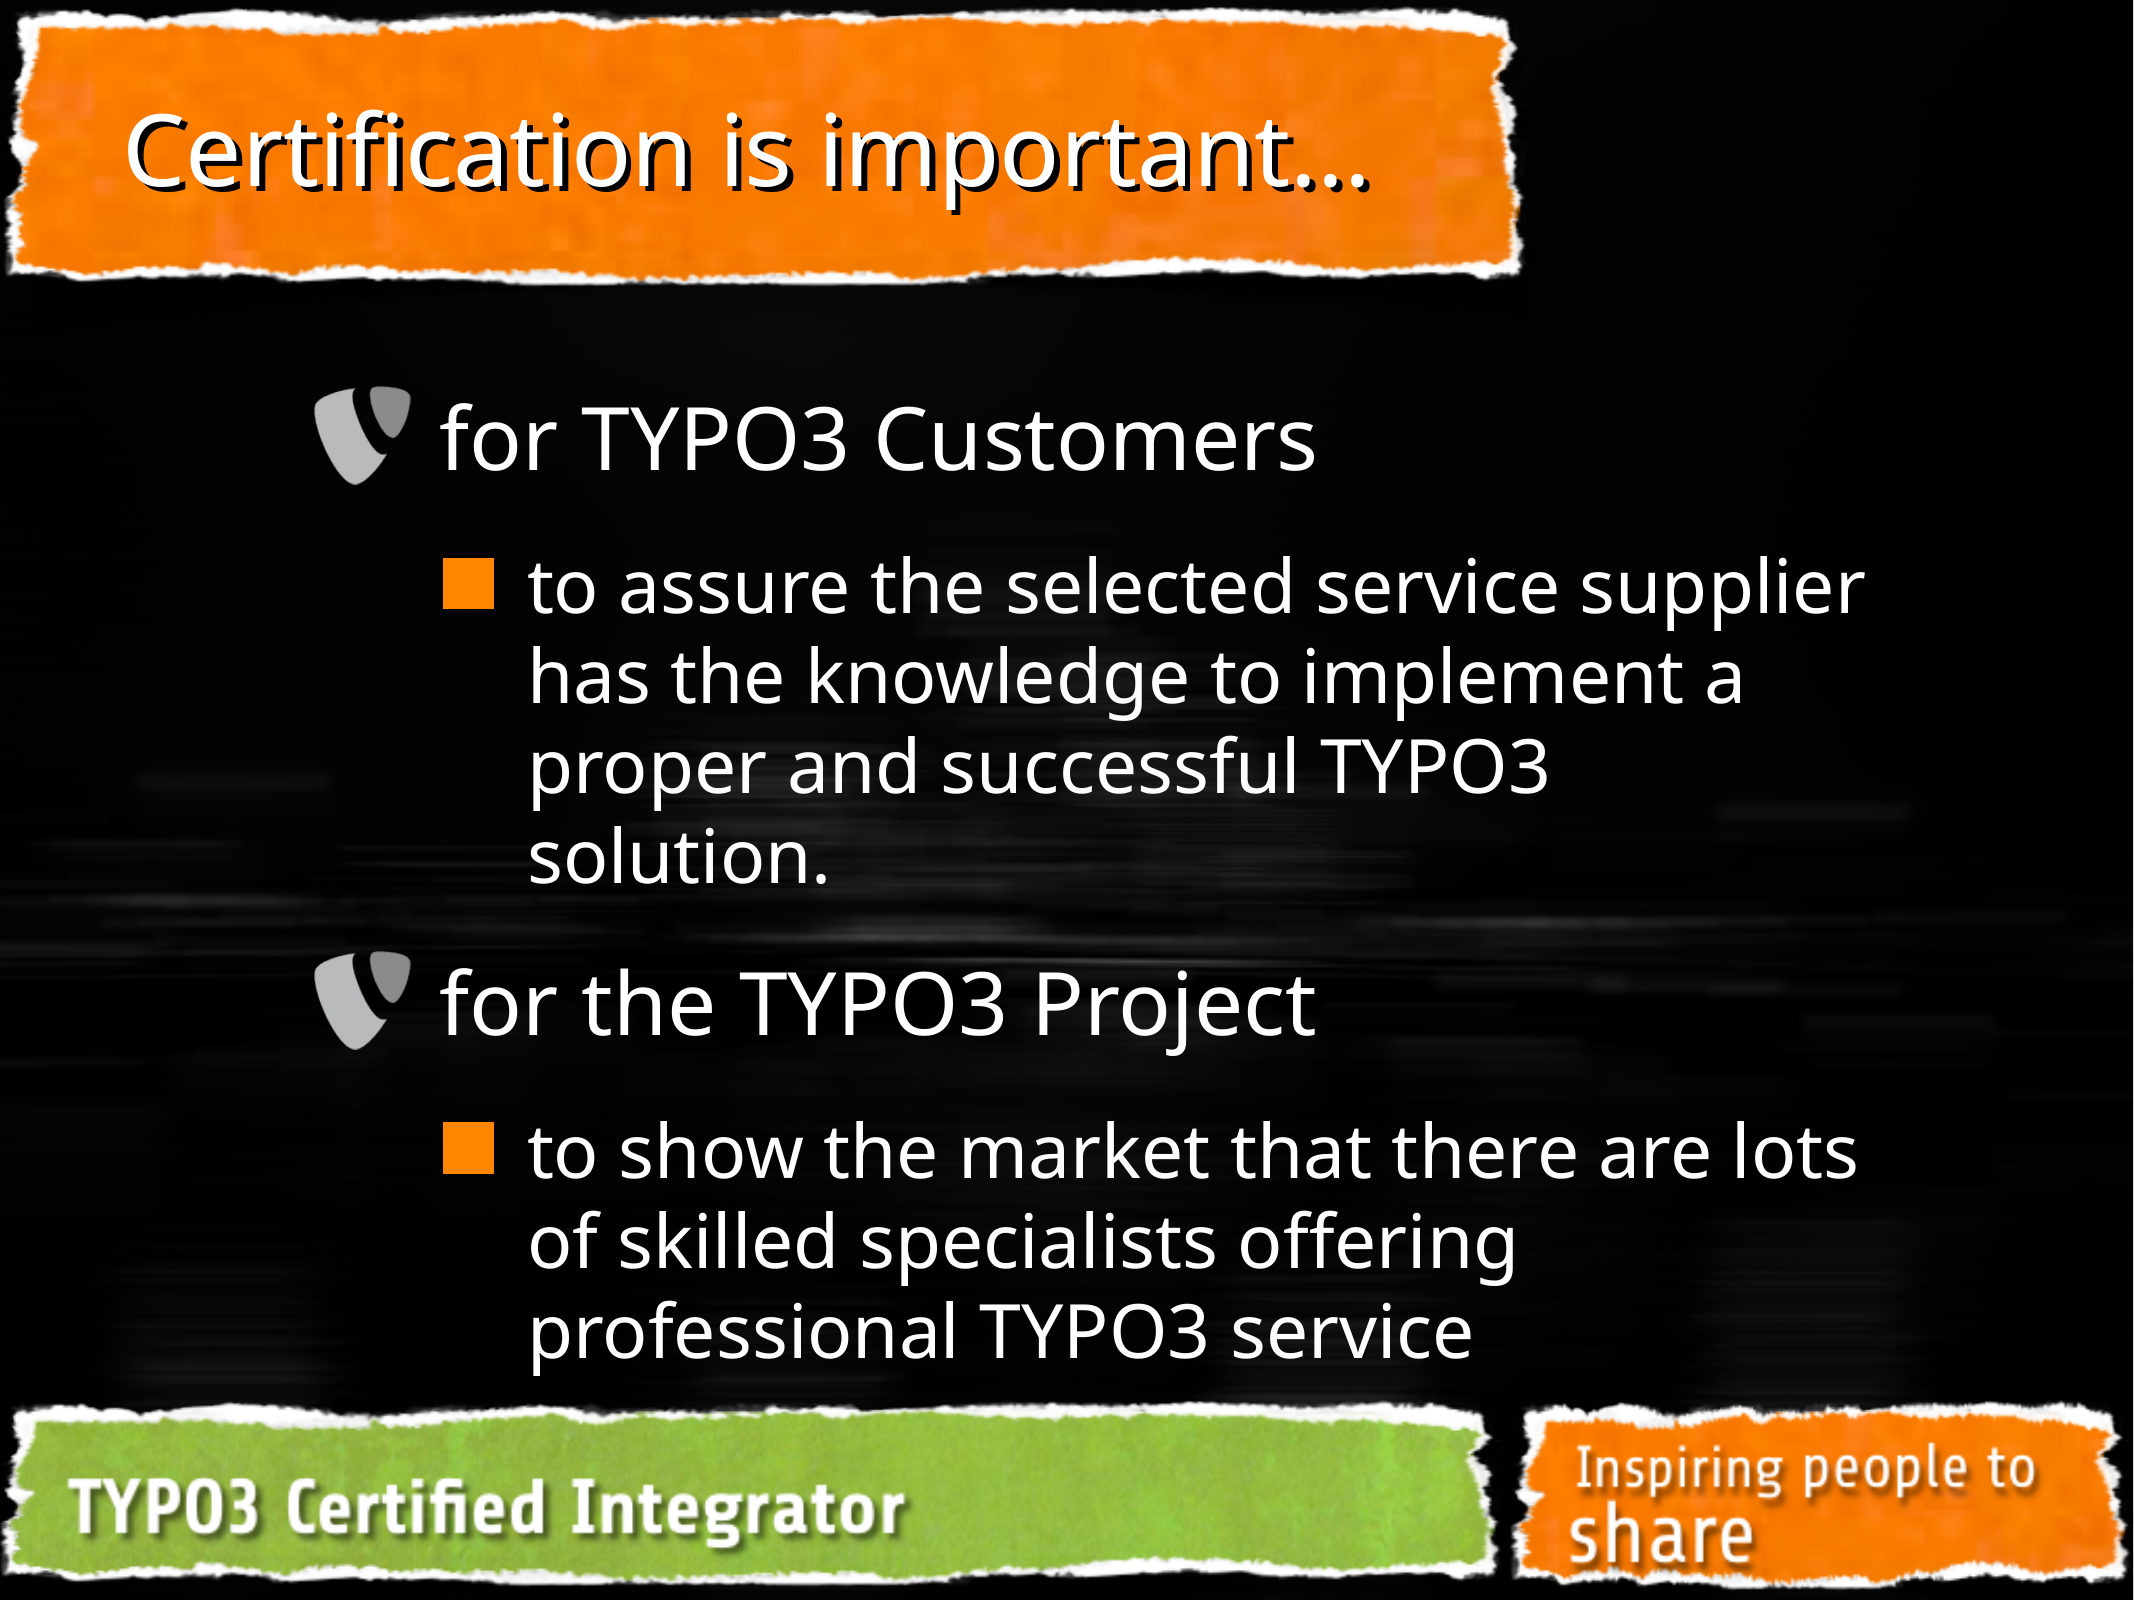

# Certification is important...
for TYPO3 Customers
to assure the selected service supplier has the knowledge to implement a proper and successful TYPO3 solution.
for the TYPO3 Project
to show the market that there are lots of skilled specialists offering professional TYPO3 service